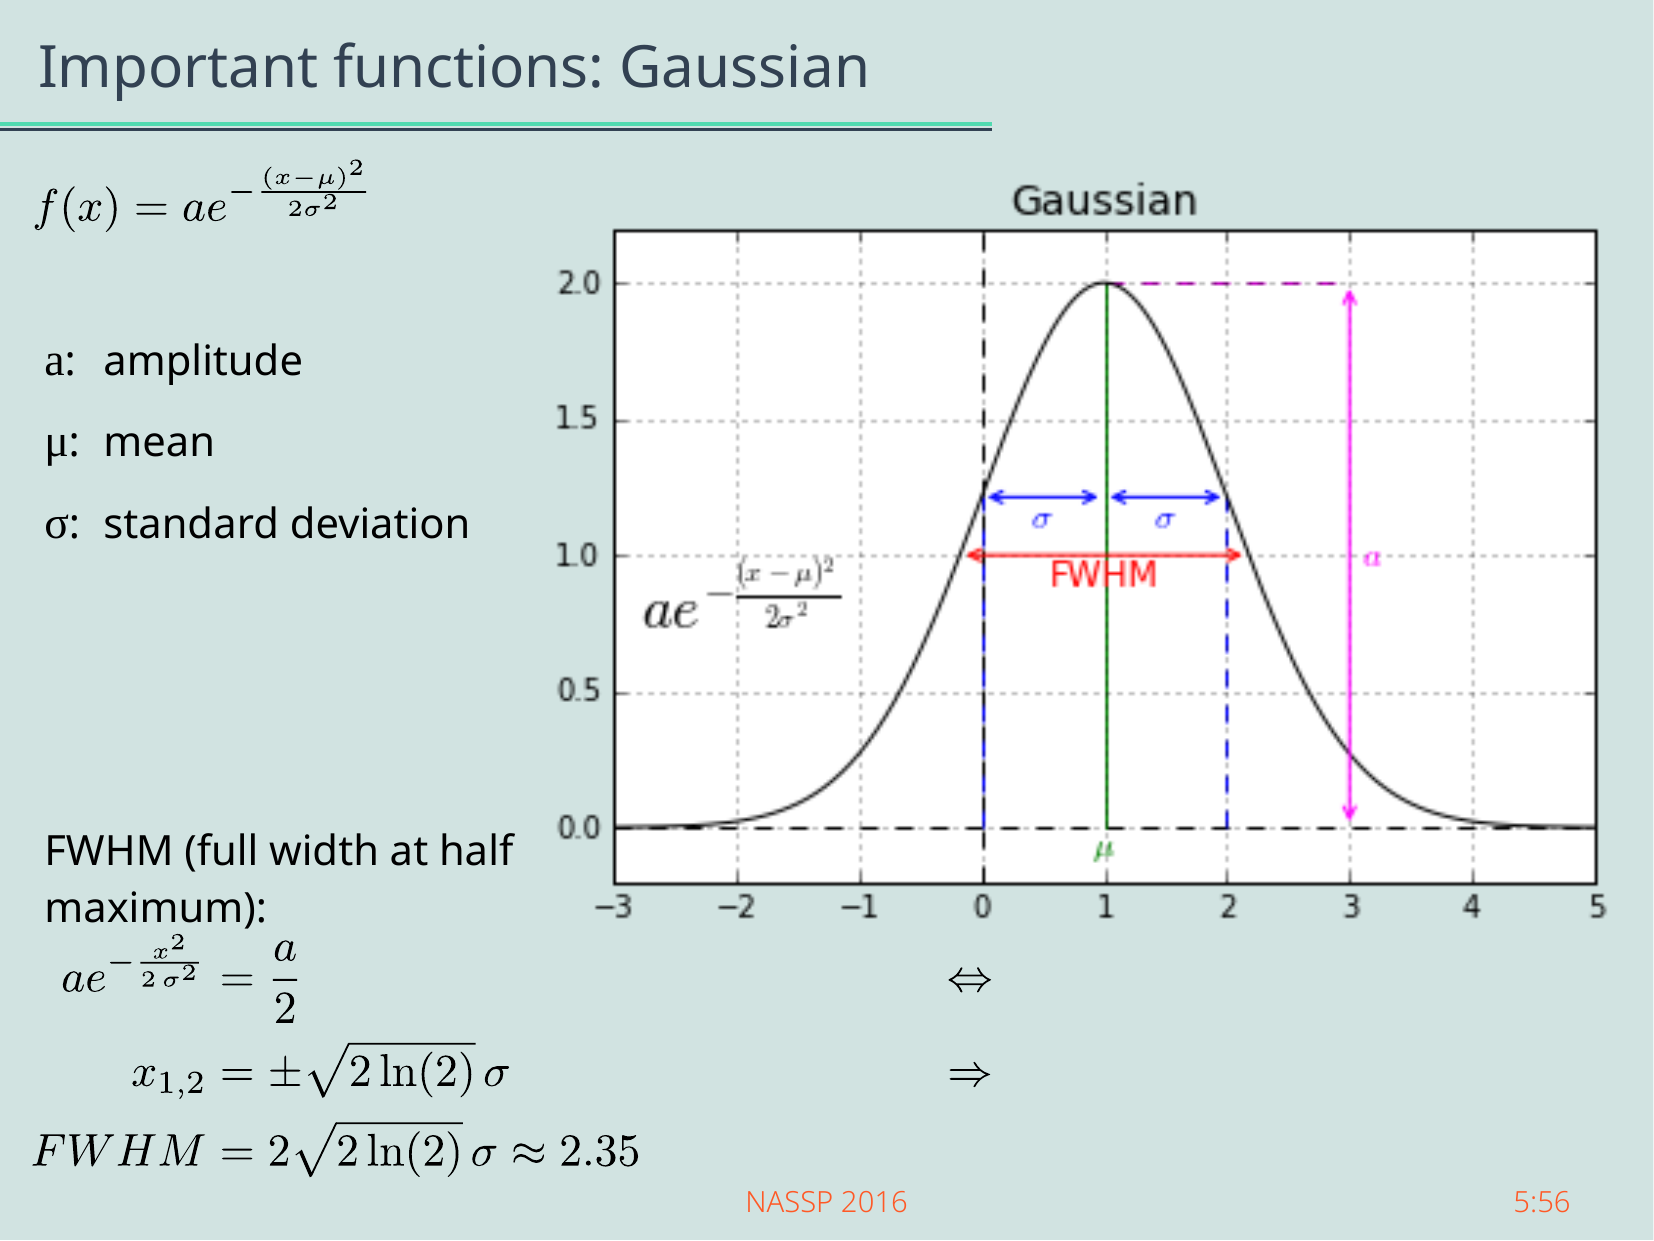

Important functions: Gaussian
a:	amplitude
μ:	mean
σ:	standard deviation
FWHM (full width at half maximum):
NASSP 2016
5